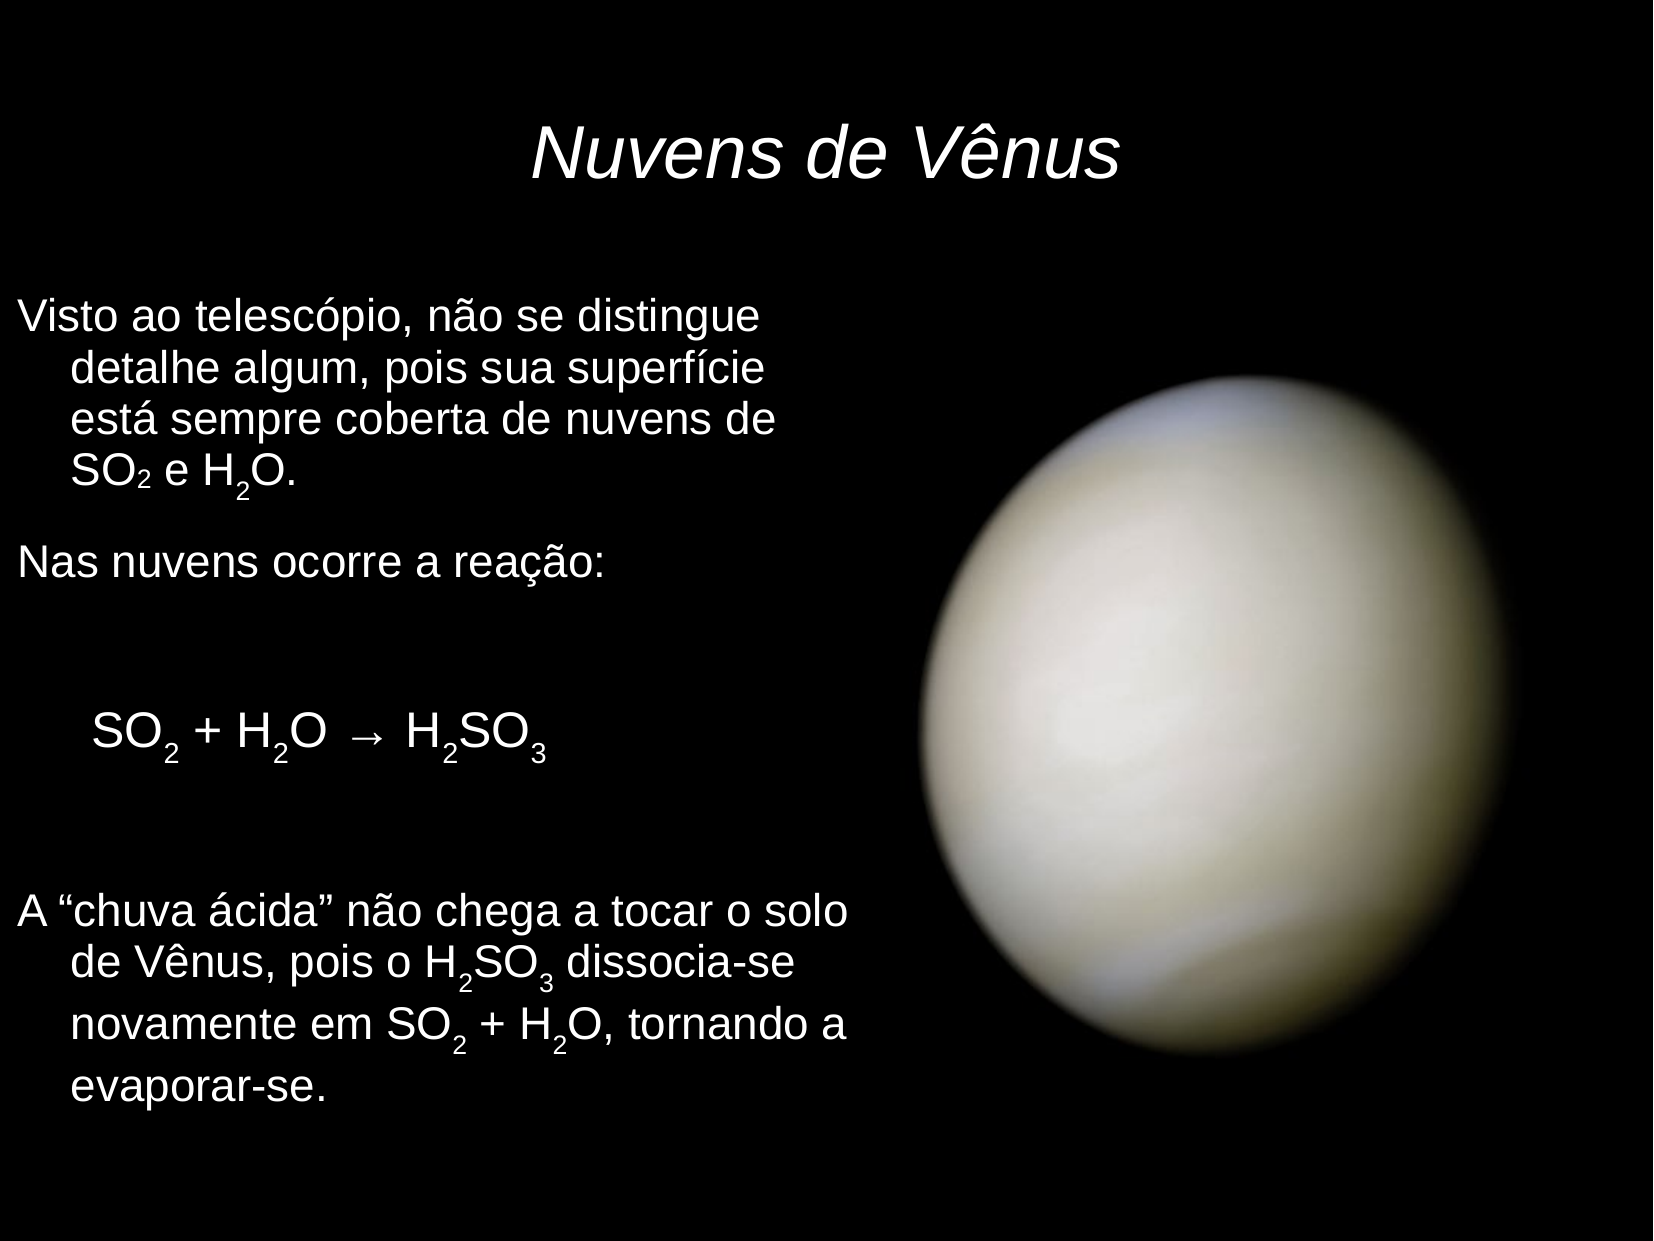

# Nuvens de Vênus
Visto ao telescópio, não se distingue detalhe algum, pois sua superfície está sempre coberta de nuvens de SO2 e H2O.
Nas nuvens ocorre a reação:
SO2 + H2O → H2SO3
A “chuva ácida” não chega a tocar o solo de Vênus, pois o H2SO3 dissocia-se novamente em SO2 + H2O, tornando a evaporar-se.